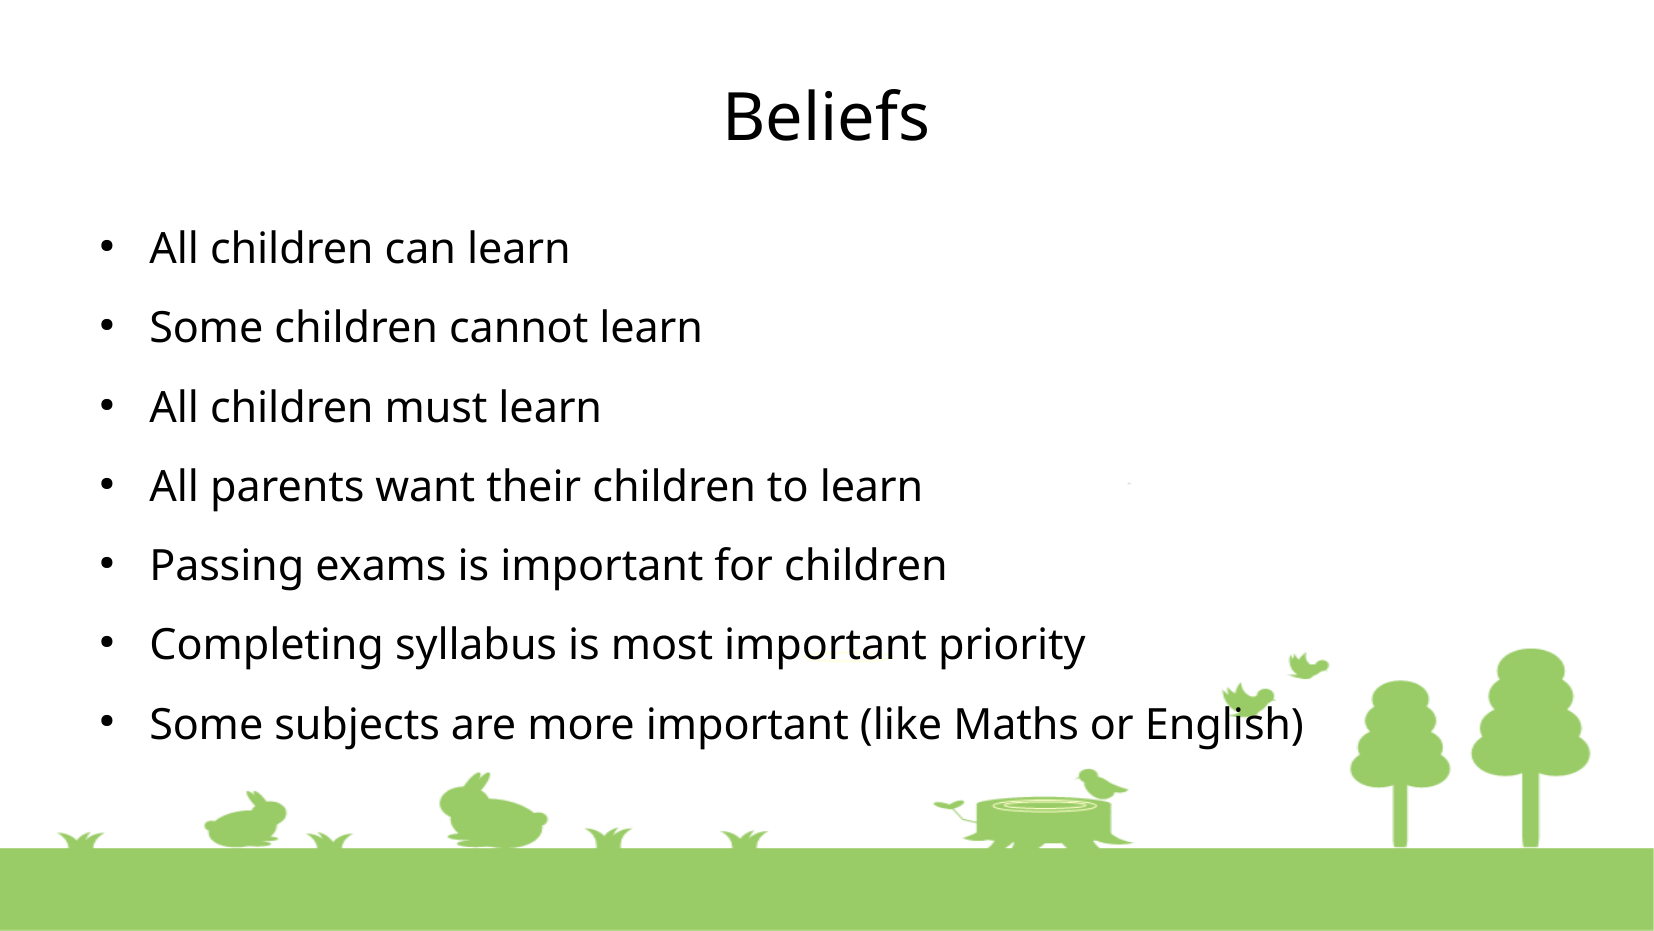

# Beliefs
All children can learn
Some children cannot learn
All children must learn
All parents want their children to learn
Passing exams is important for children
Completing syllabus is most important priority
Some subjects are more important (like Maths or English)